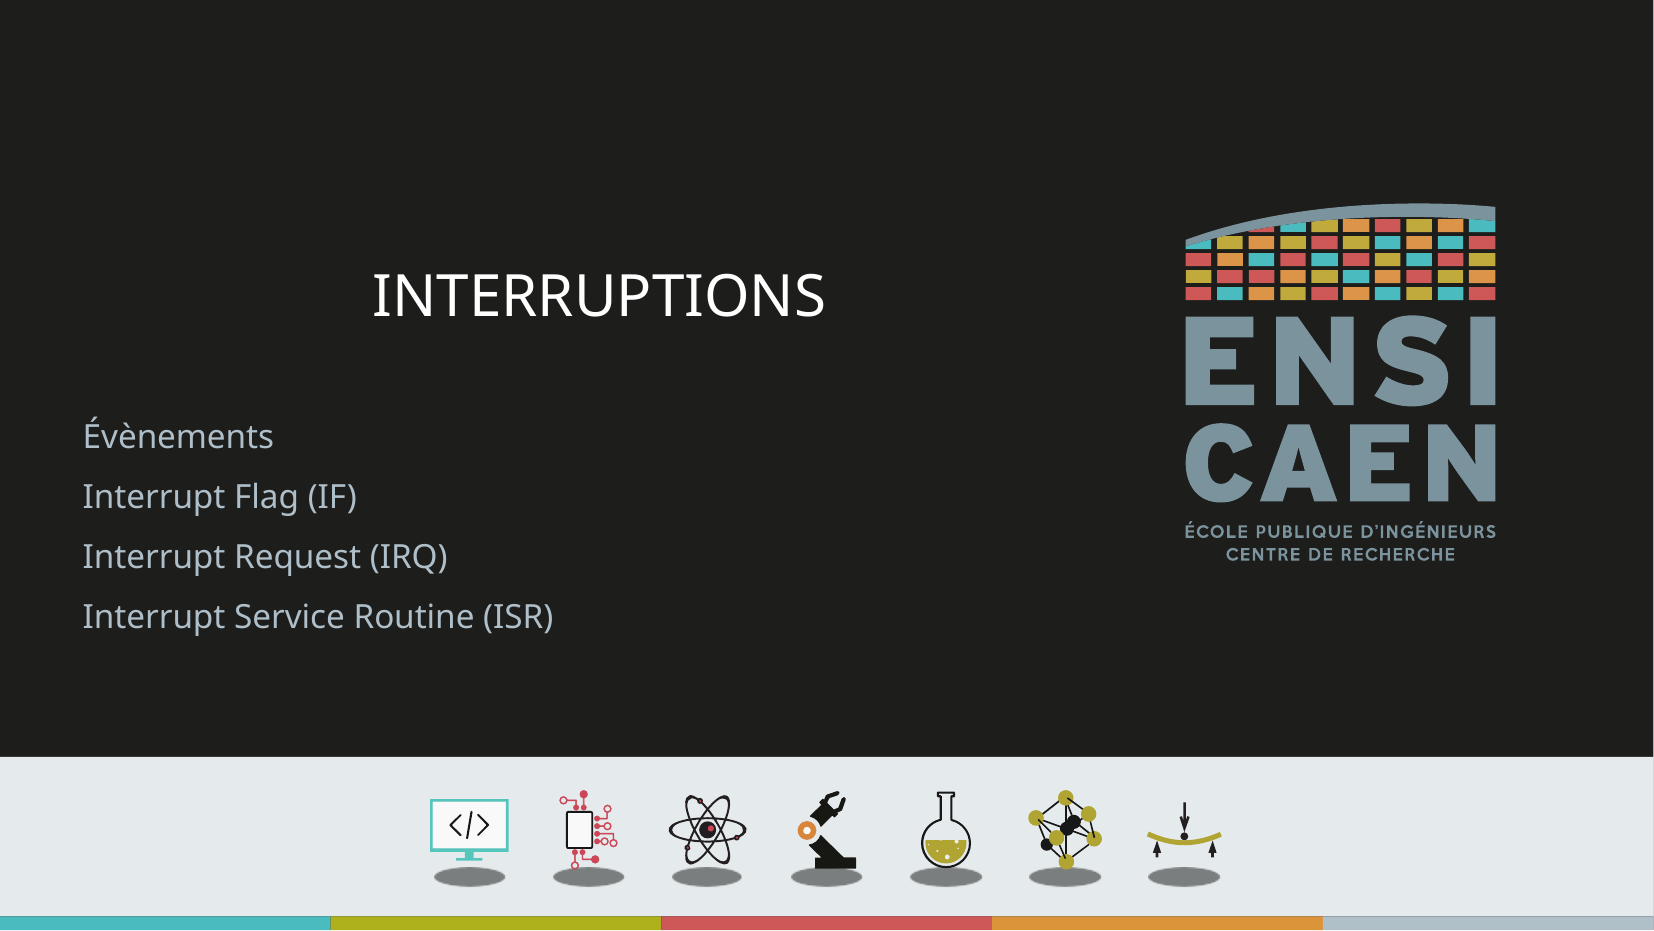

# INTERRUPTIONS
Évènements
Interrupt Flag (IF)
Interrupt Request (IRQ)
Interrupt Service Routine (ISR)